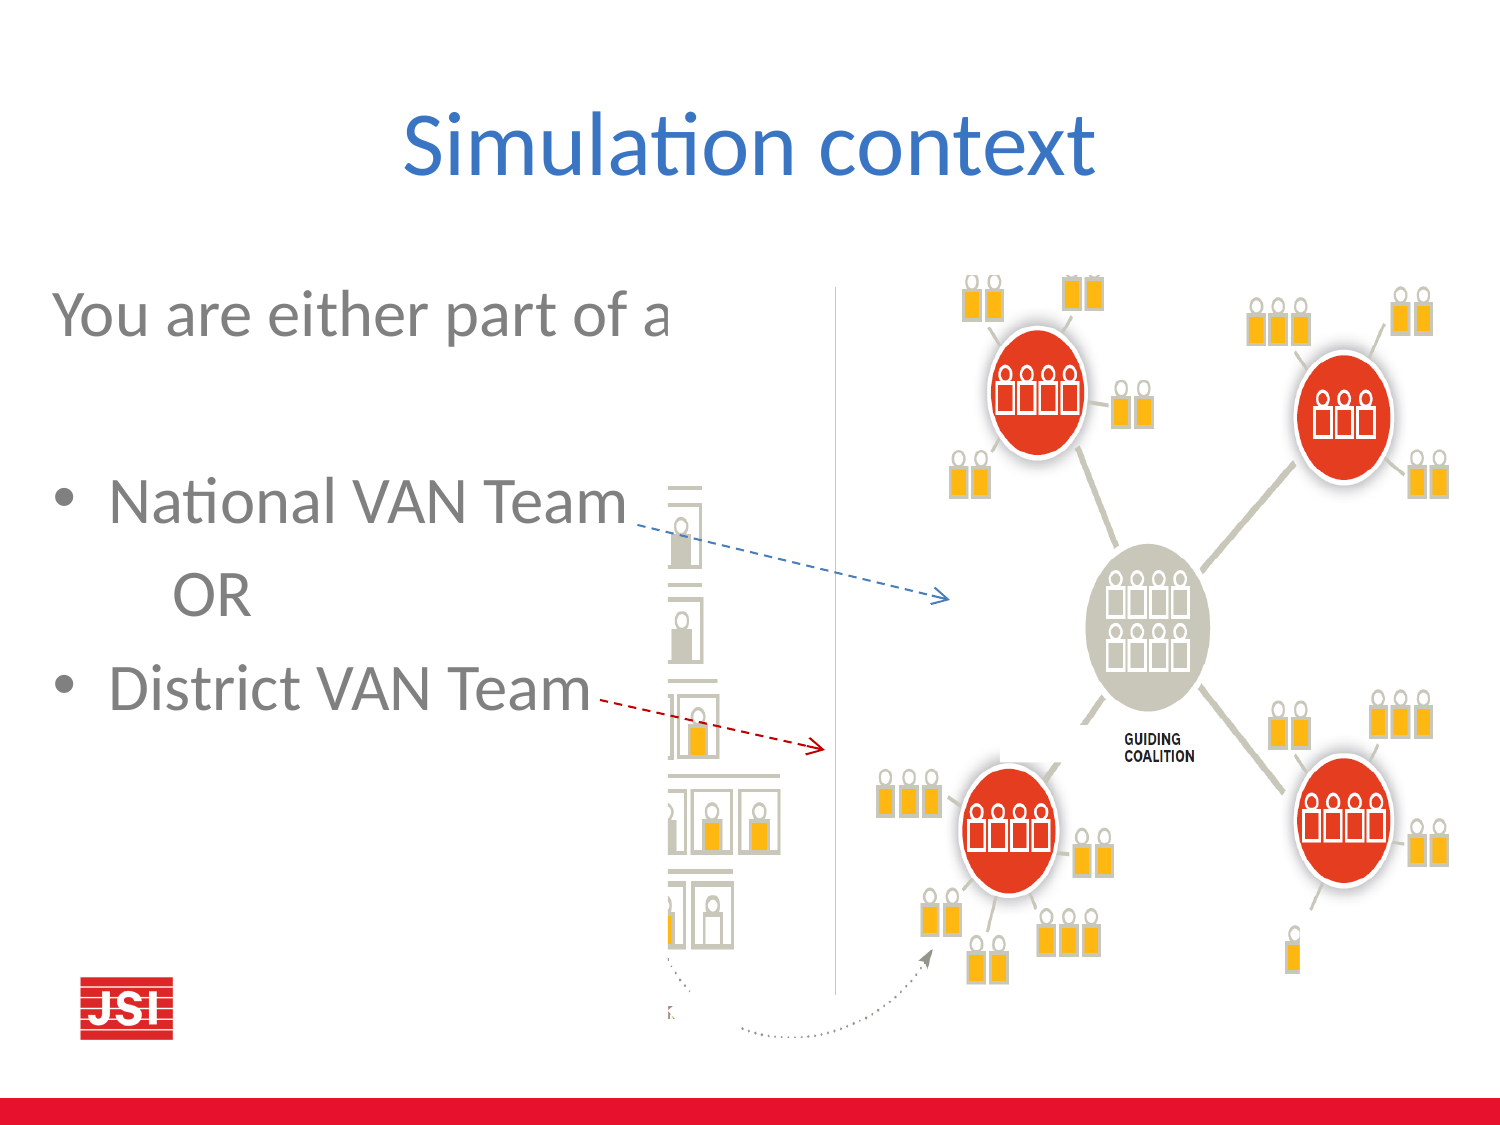

# Simulation context
You are either part of a
National VAN Team
	 OR
District VAN Team